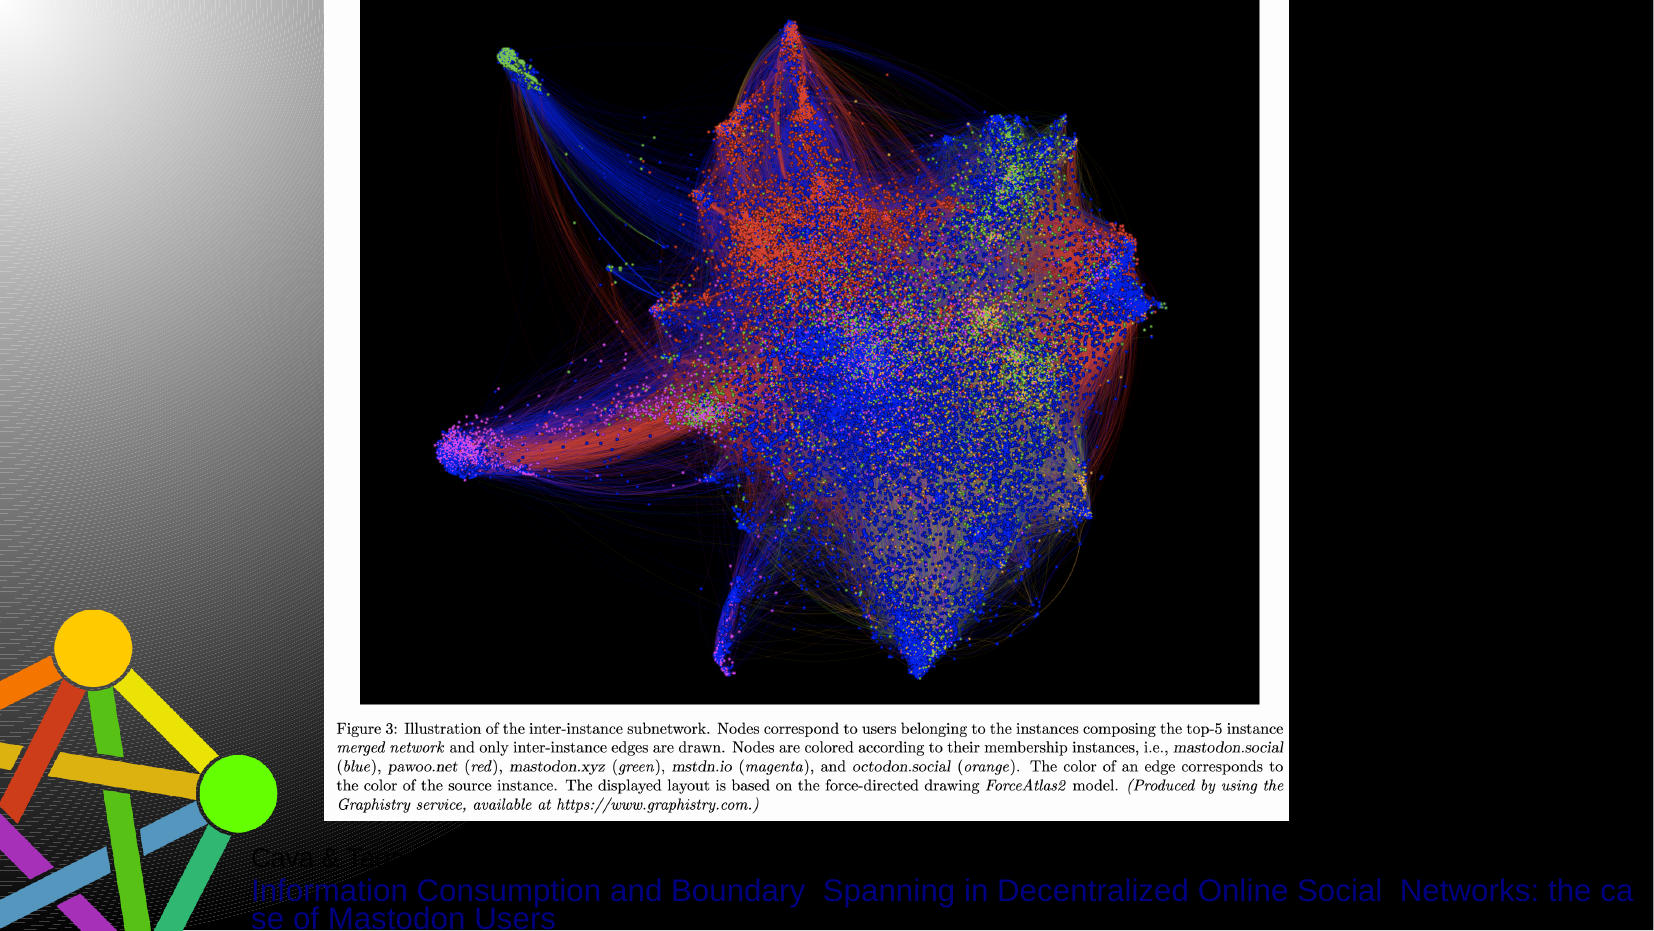

Cava & Tagarelli 2022Information Consumption and Boundary Spanning in Decentralized Online Social Networks: the case of Mastodon Users